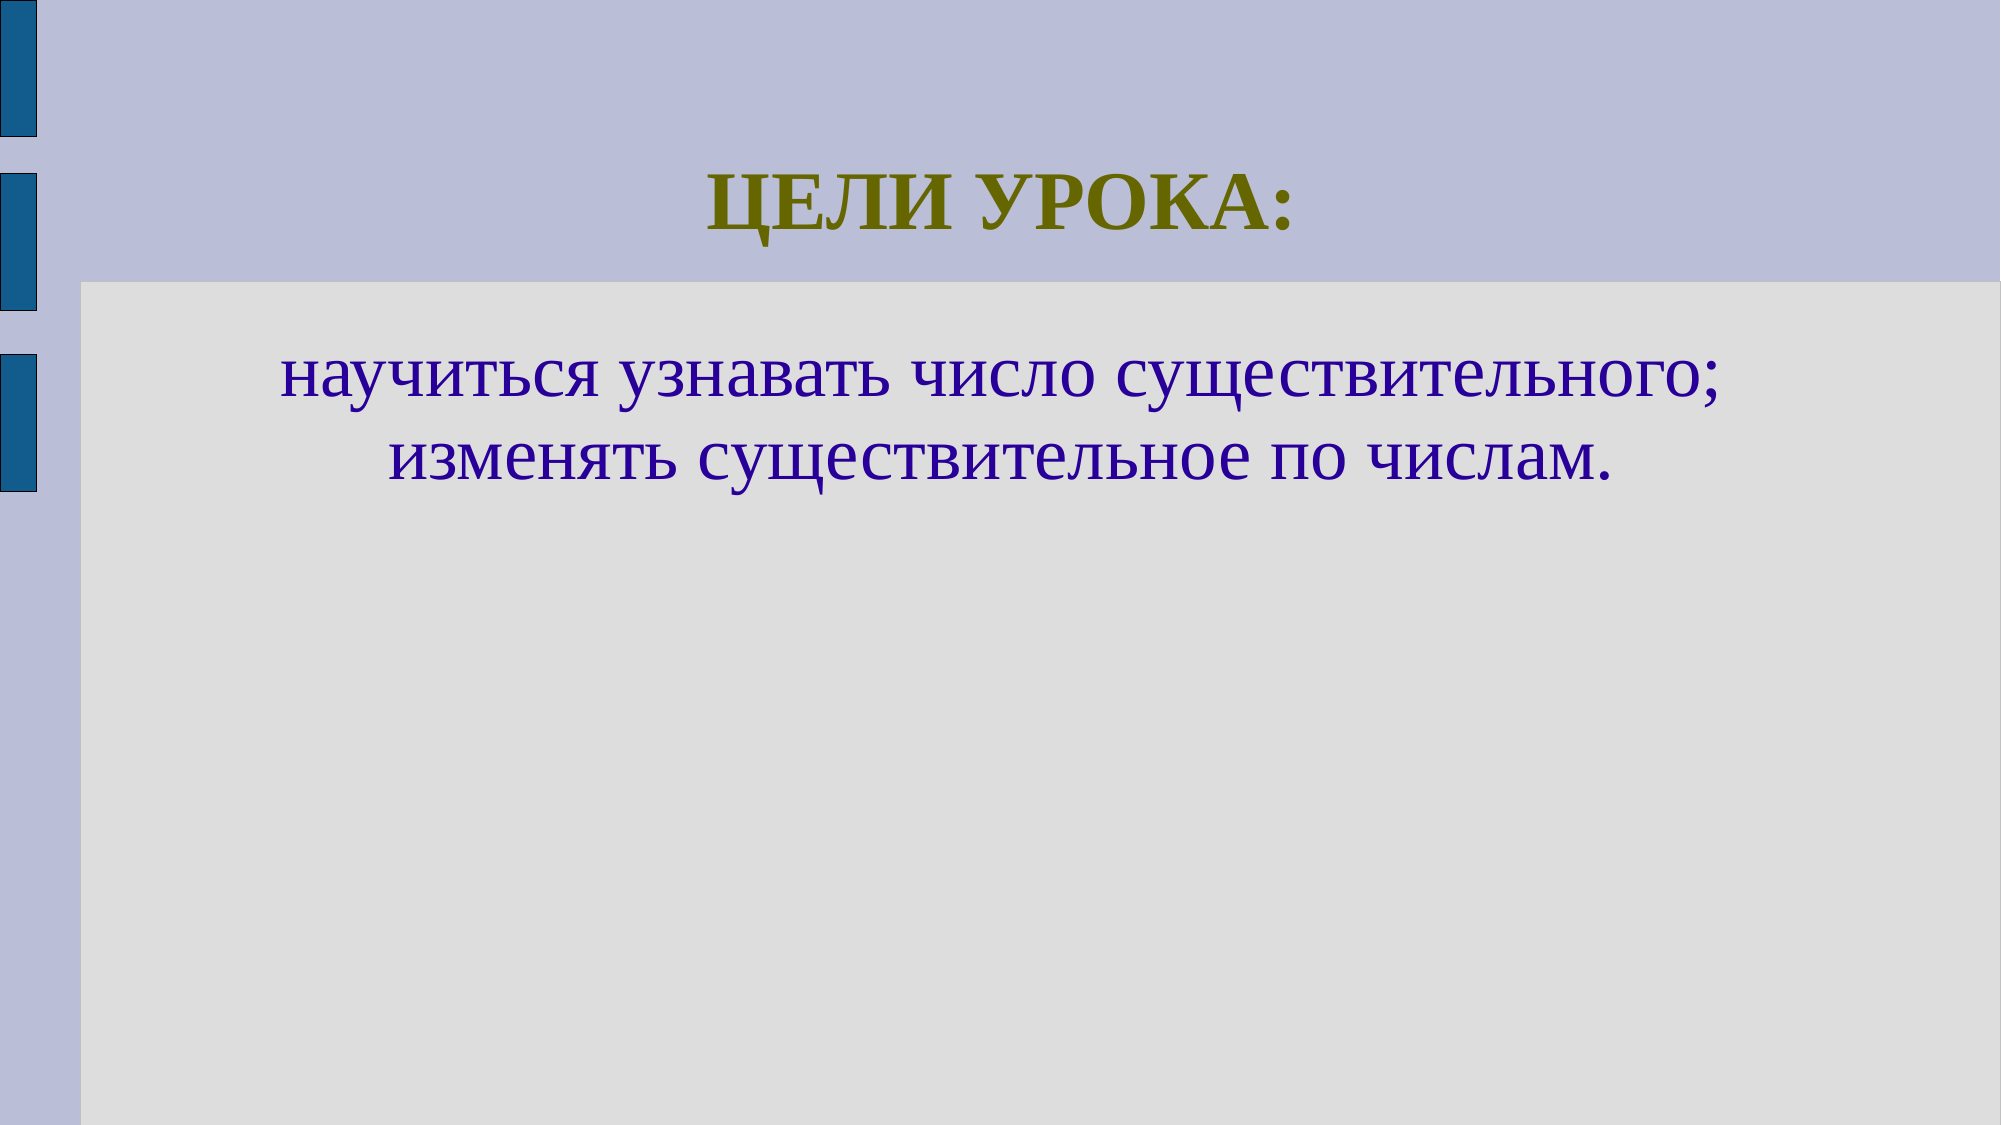

ЦЕЛИ УРОКА:
научиться узнавать число существительного;
изменять существительное по числам.